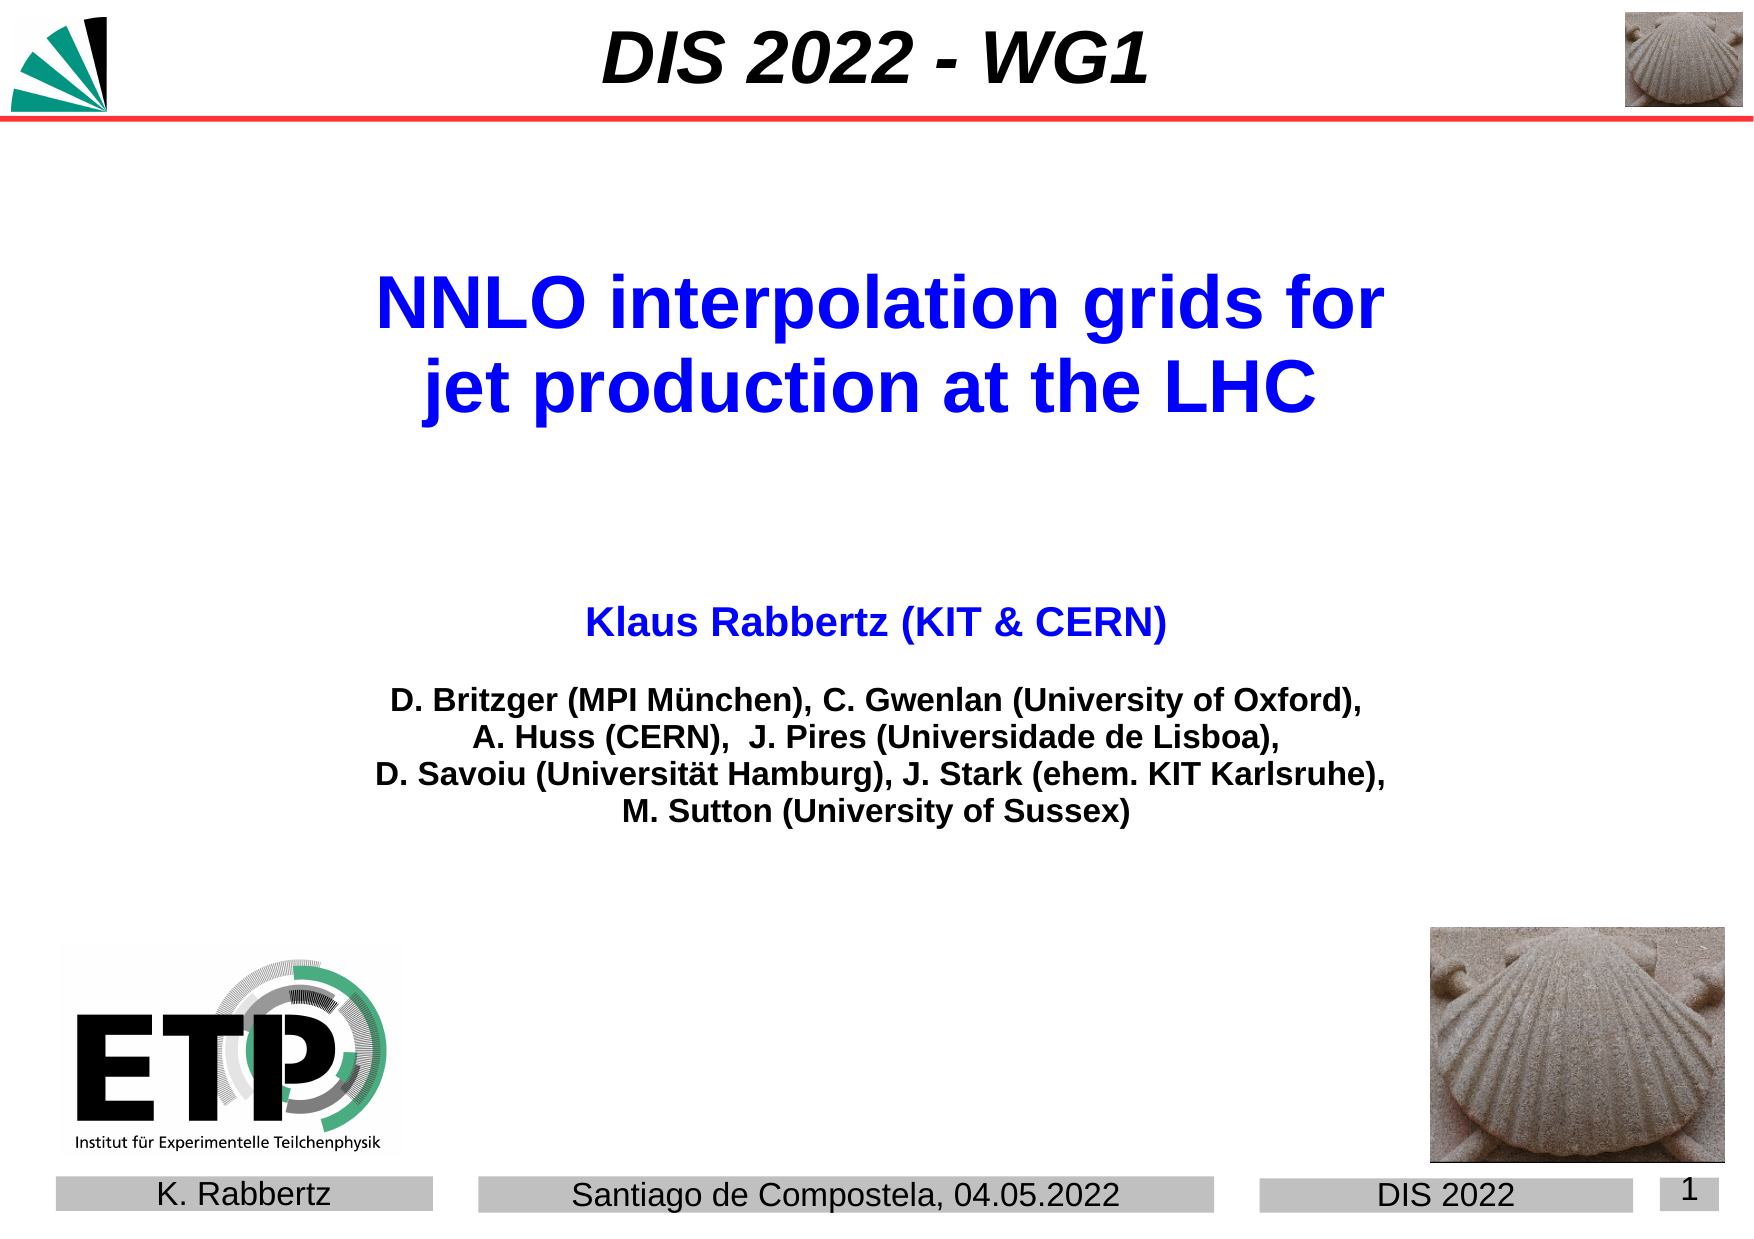

# DIS 2022 - WG1
 NNLO interpolation grids for jet production at the LHC
Klaus Rabbertz (KIT & CERN)
D. Britzger (MPI München), C. Gwenlan (University of Oxford),
A. Huss (CERN), J. Pires (Universidade de Lisboa),
 D. Savoiu (Universität Hamburg), J. Stark (ehem. KIT Karlsruhe),
 M. Sutton (University of Sussex)
Klaus Rabbertz, KIT